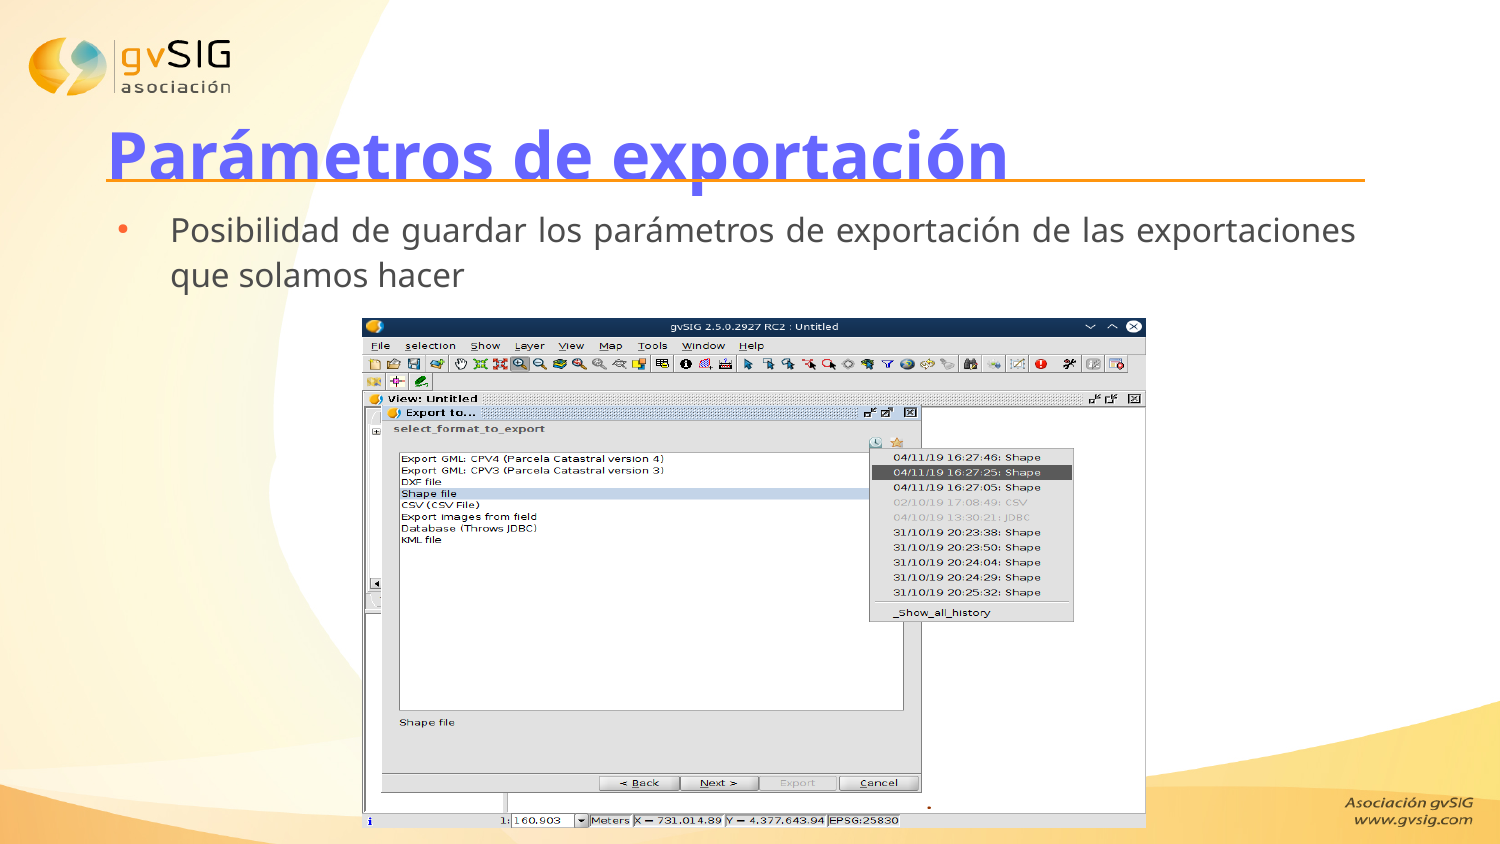

# Parámetros de exportación
Posibilidad de guardar los parámetros de exportación de las exportaciones que solamos hacer